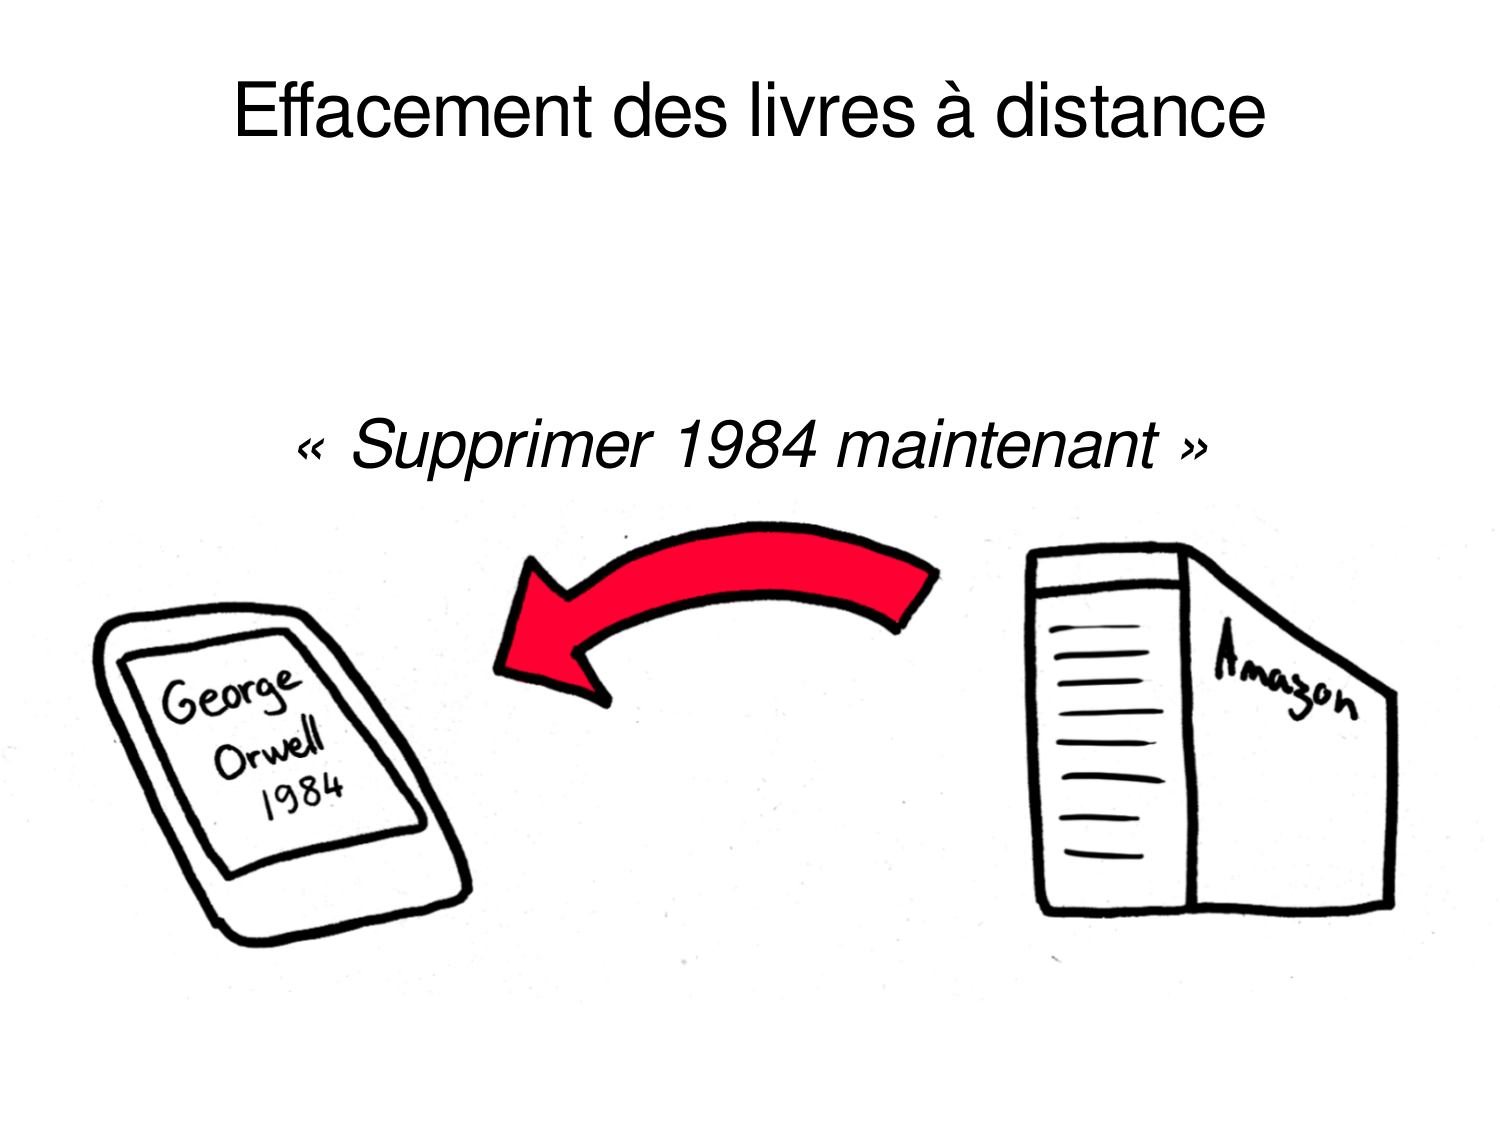

Effacement des livres à distance
« Supprimer 1984 maintenant »